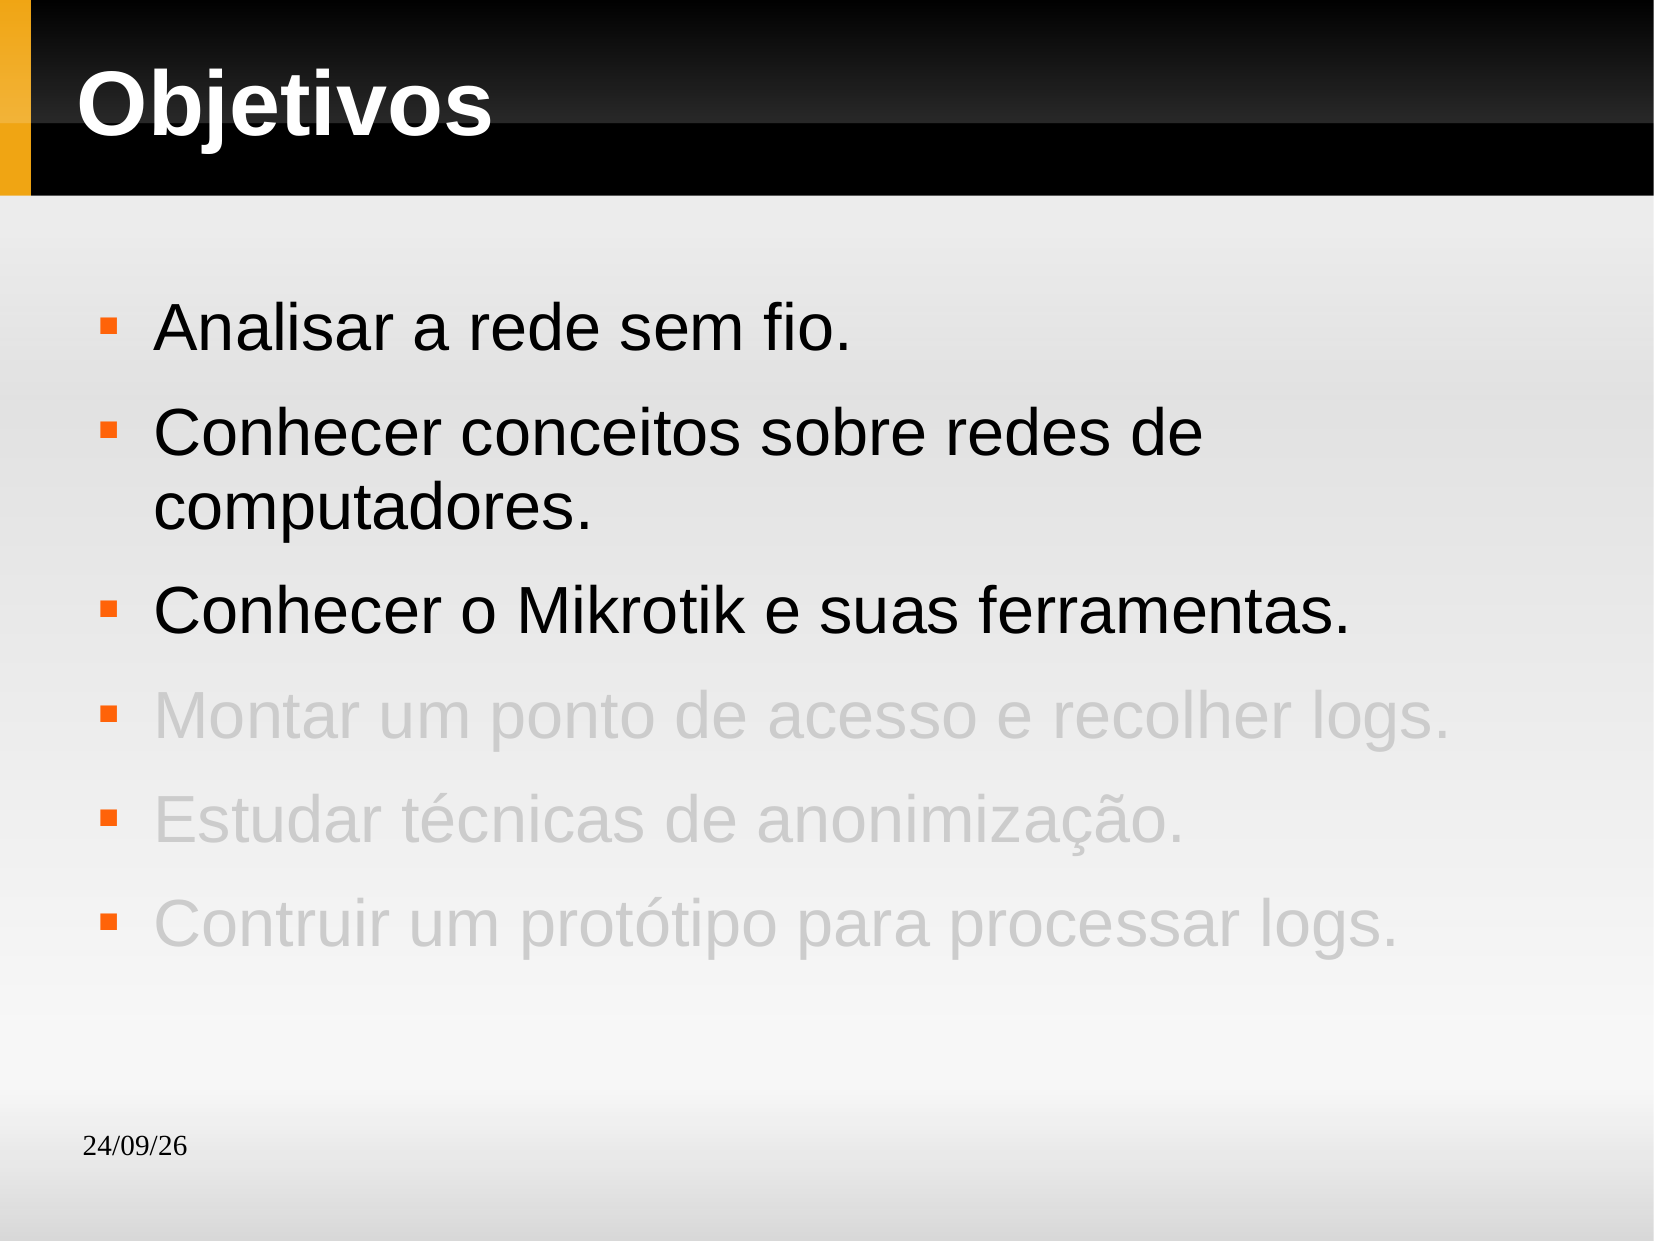

# Objetivos
Analisar a rede sem fio.
Conhecer conceitos sobre redes de computadores.
Conhecer o Mikrotik e suas ferramentas.
Montar um ponto de acesso e recolher logs.
Estudar técnicas de anonimização.
Contruir um protótipo para processar logs.